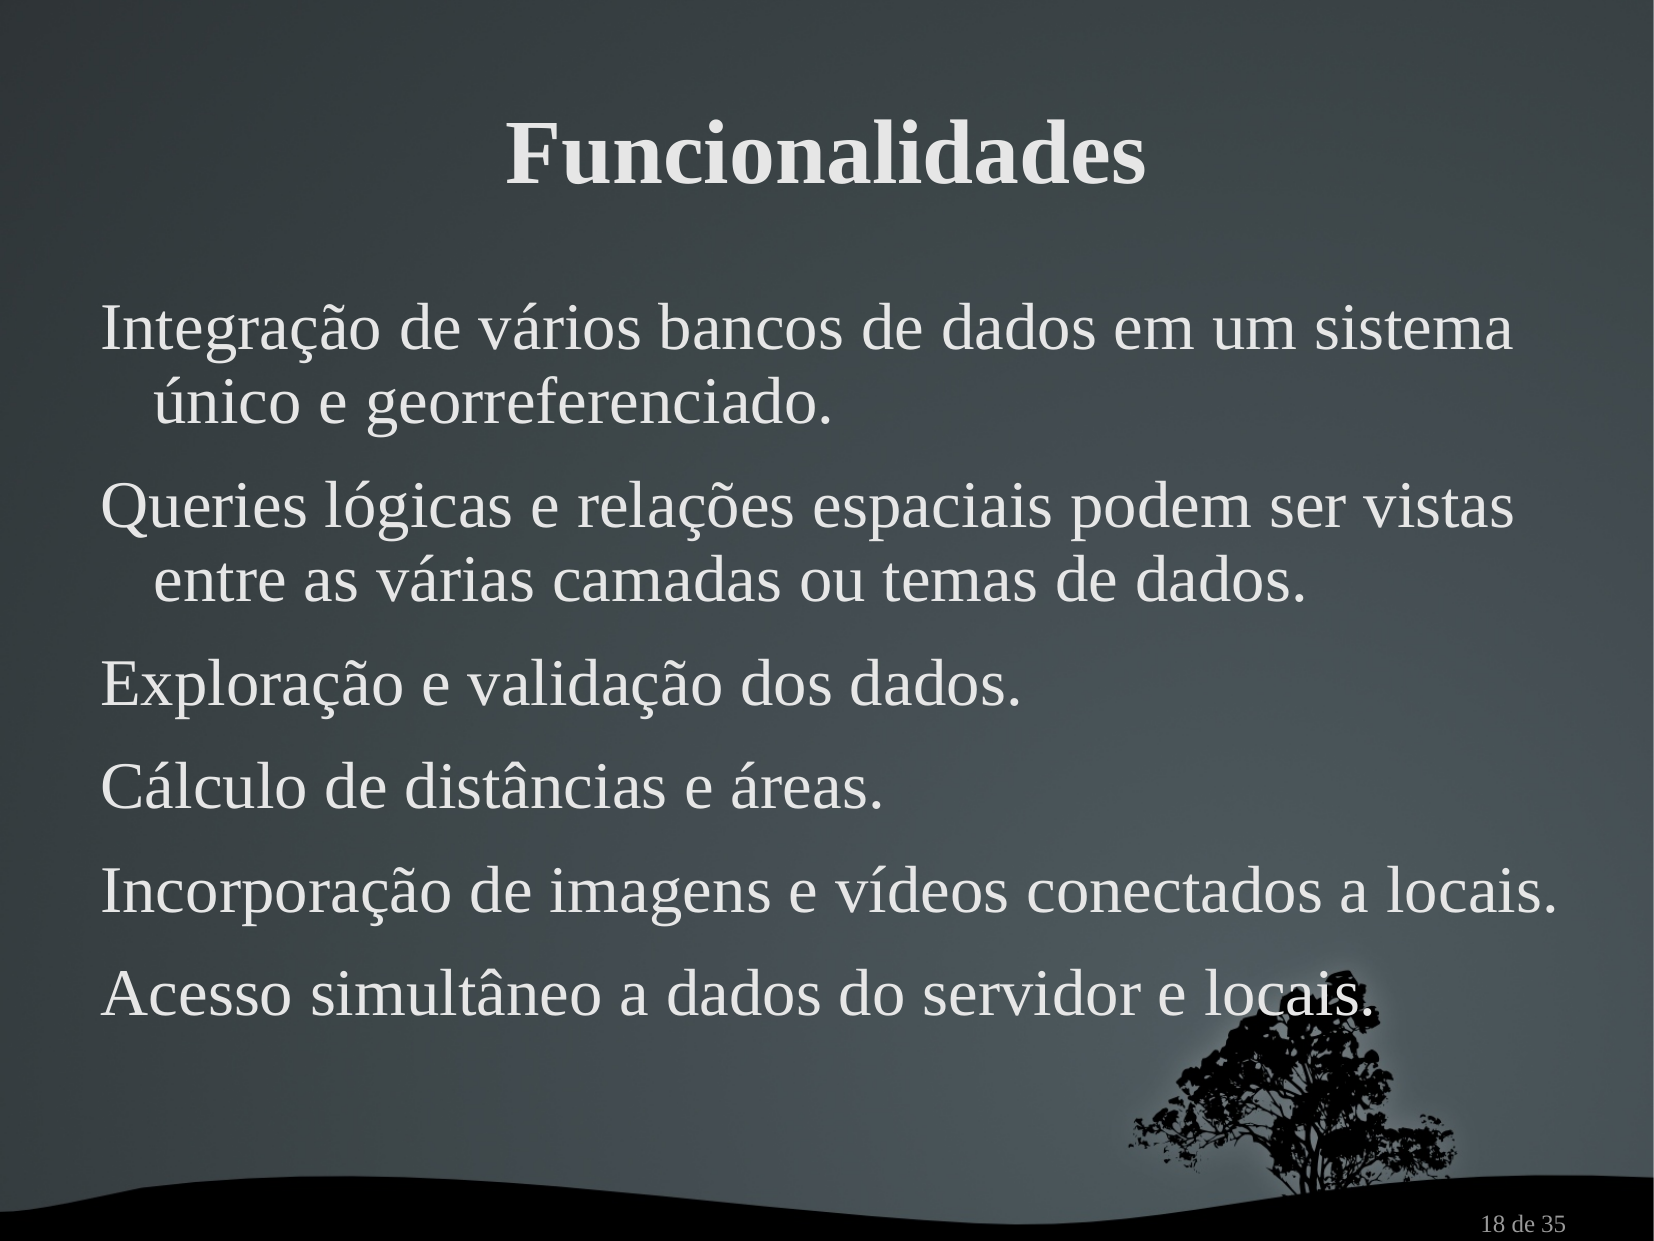

# Funcionalidades
Integração de vários bancos de dados em um sistema único e georreferenciado.
Queries lógicas e relações espaciais podem ser vistas entre as várias camadas ou temas de dados.
Exploração e validação dos dados.
Cálculo de distâncias e áreas.
Incorporação de imagens e vídeos conectados a locais.
Acesso simultâneo a dados do servidor e locais.
18